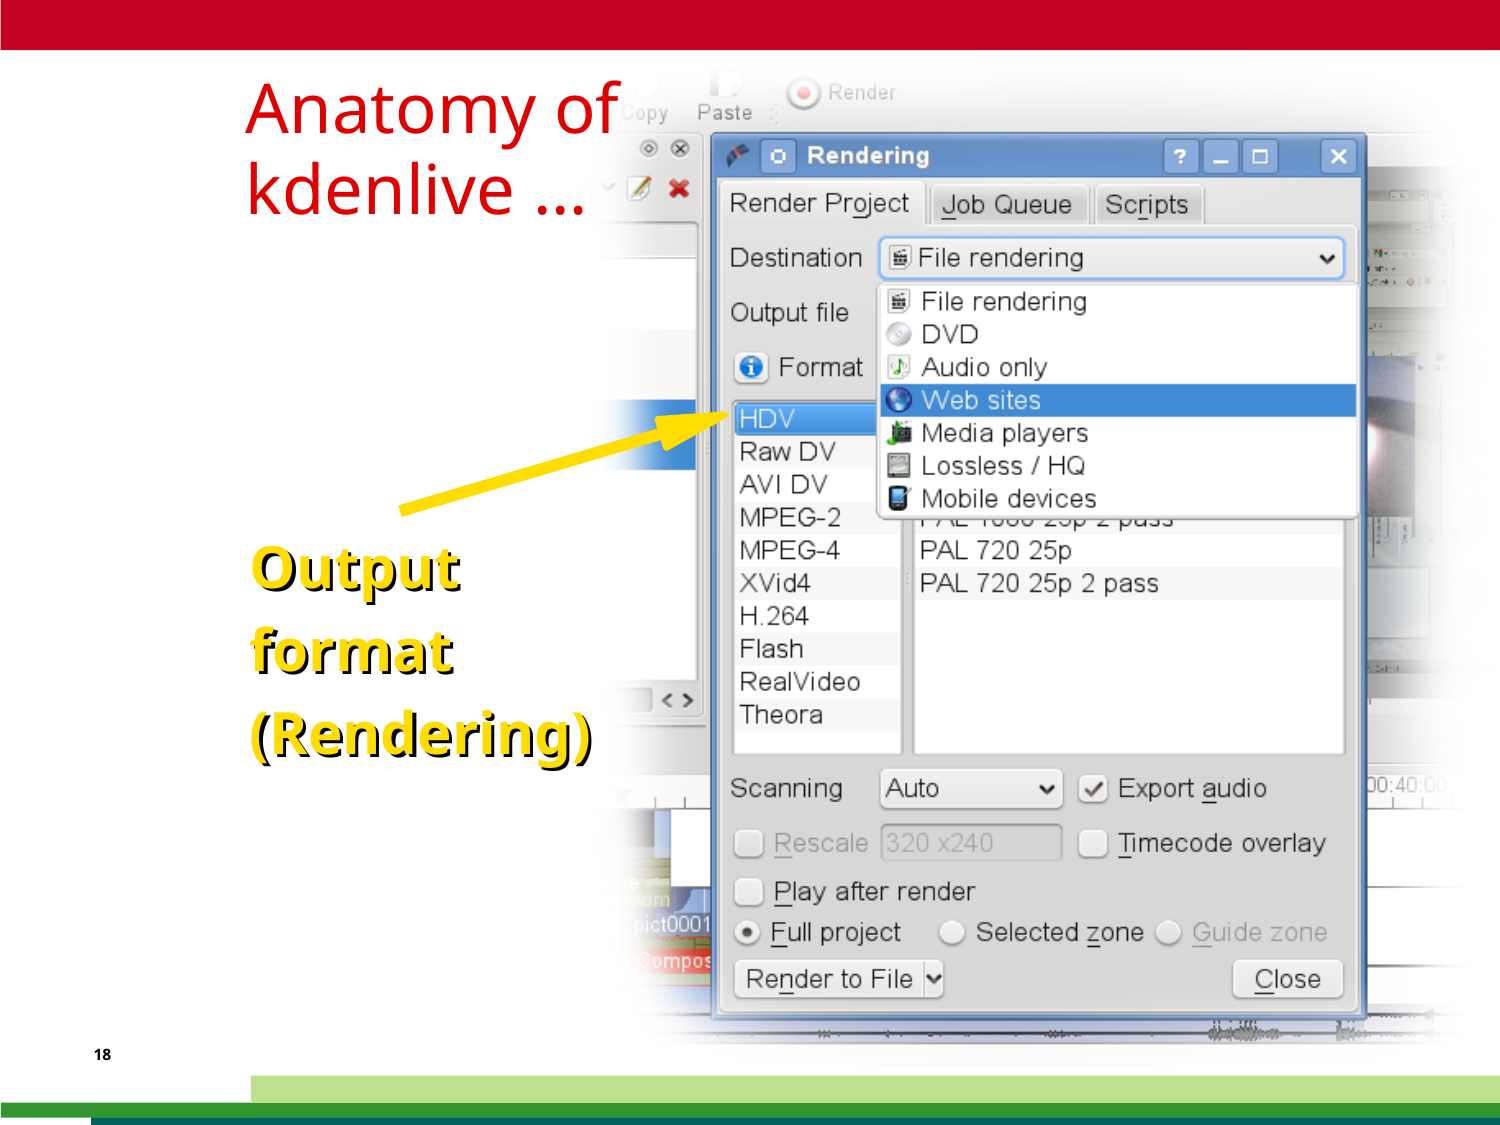

# Anatomy of kdenlive …
Output format (Rendering)